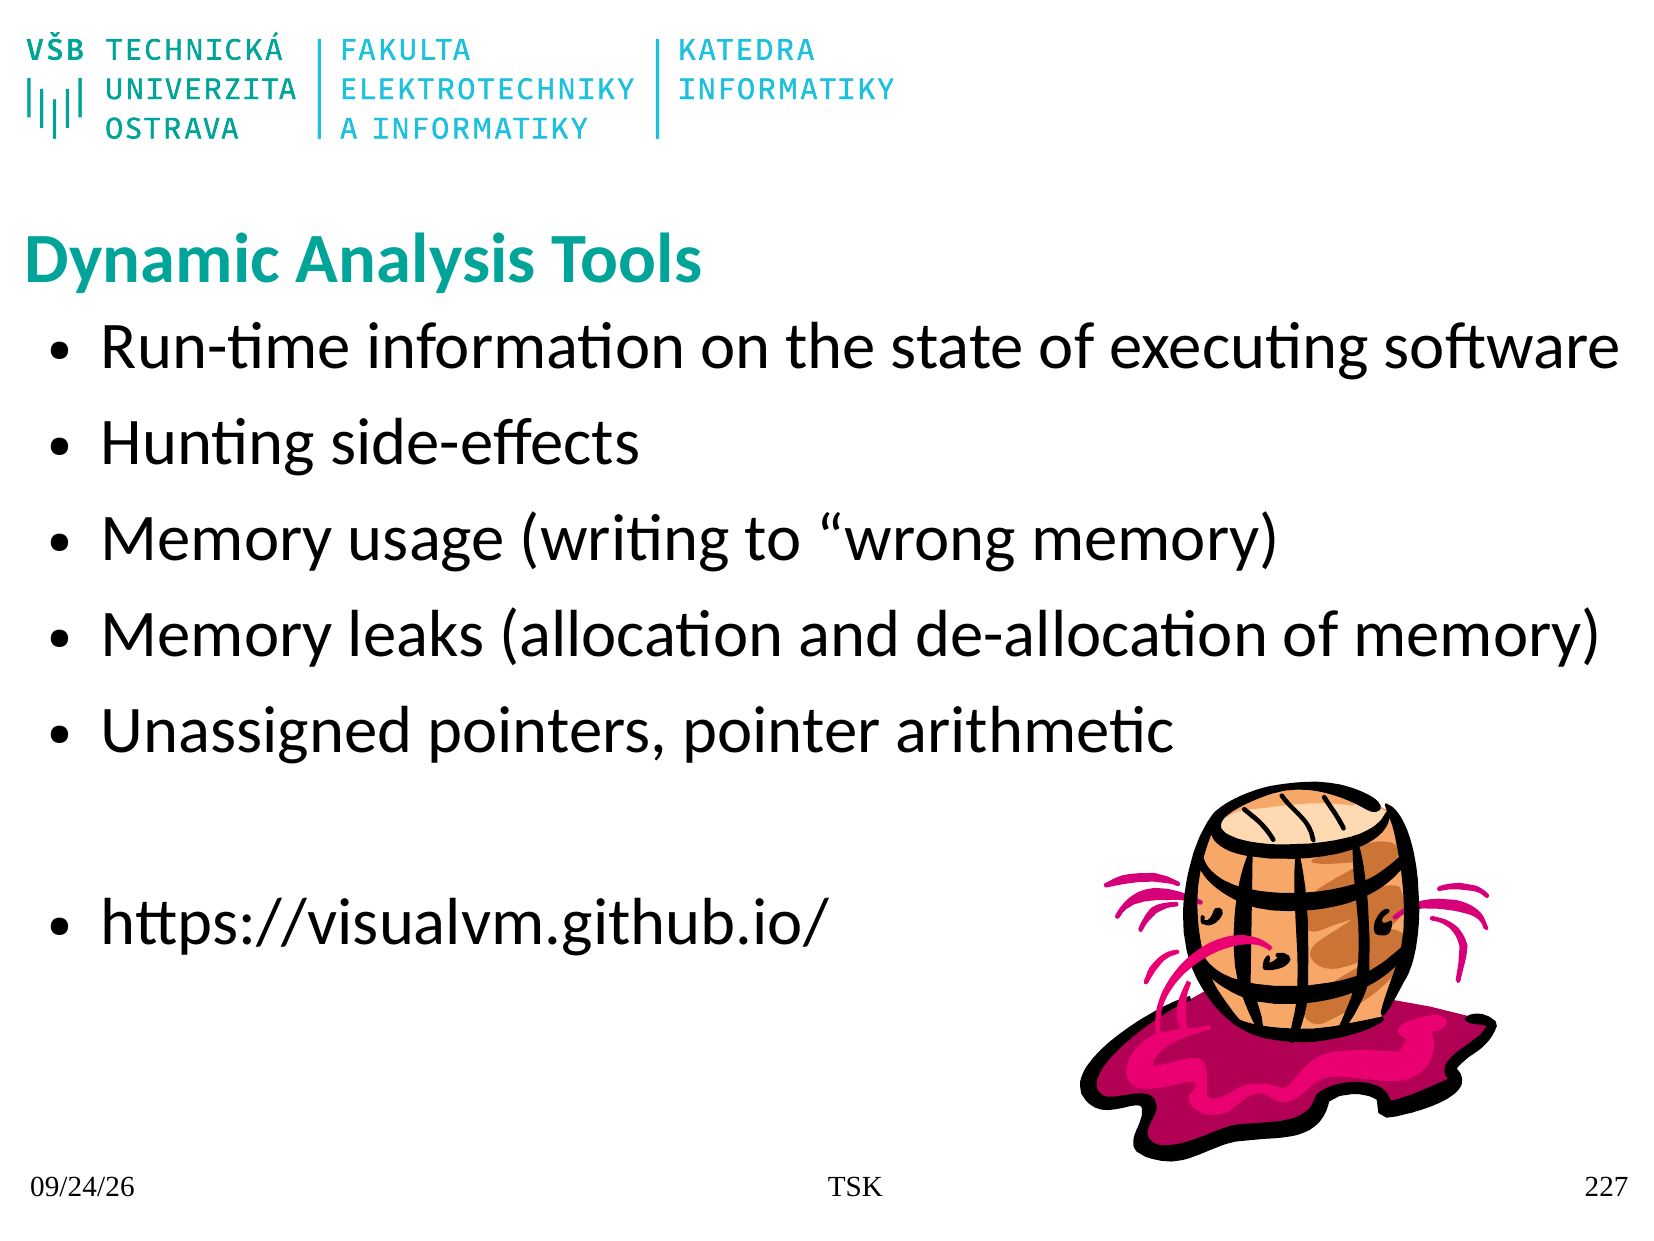

# Dynamic Analysis Tools
Run-time information on the state of executing software
Hunting side-effects
Memory usage (writing to “wrong memory)
Memory leaks (allocation and de-allocation of memory)
Unassigned pointers, pointer arithmetic
https://visualvm.github.io/
TSK
227